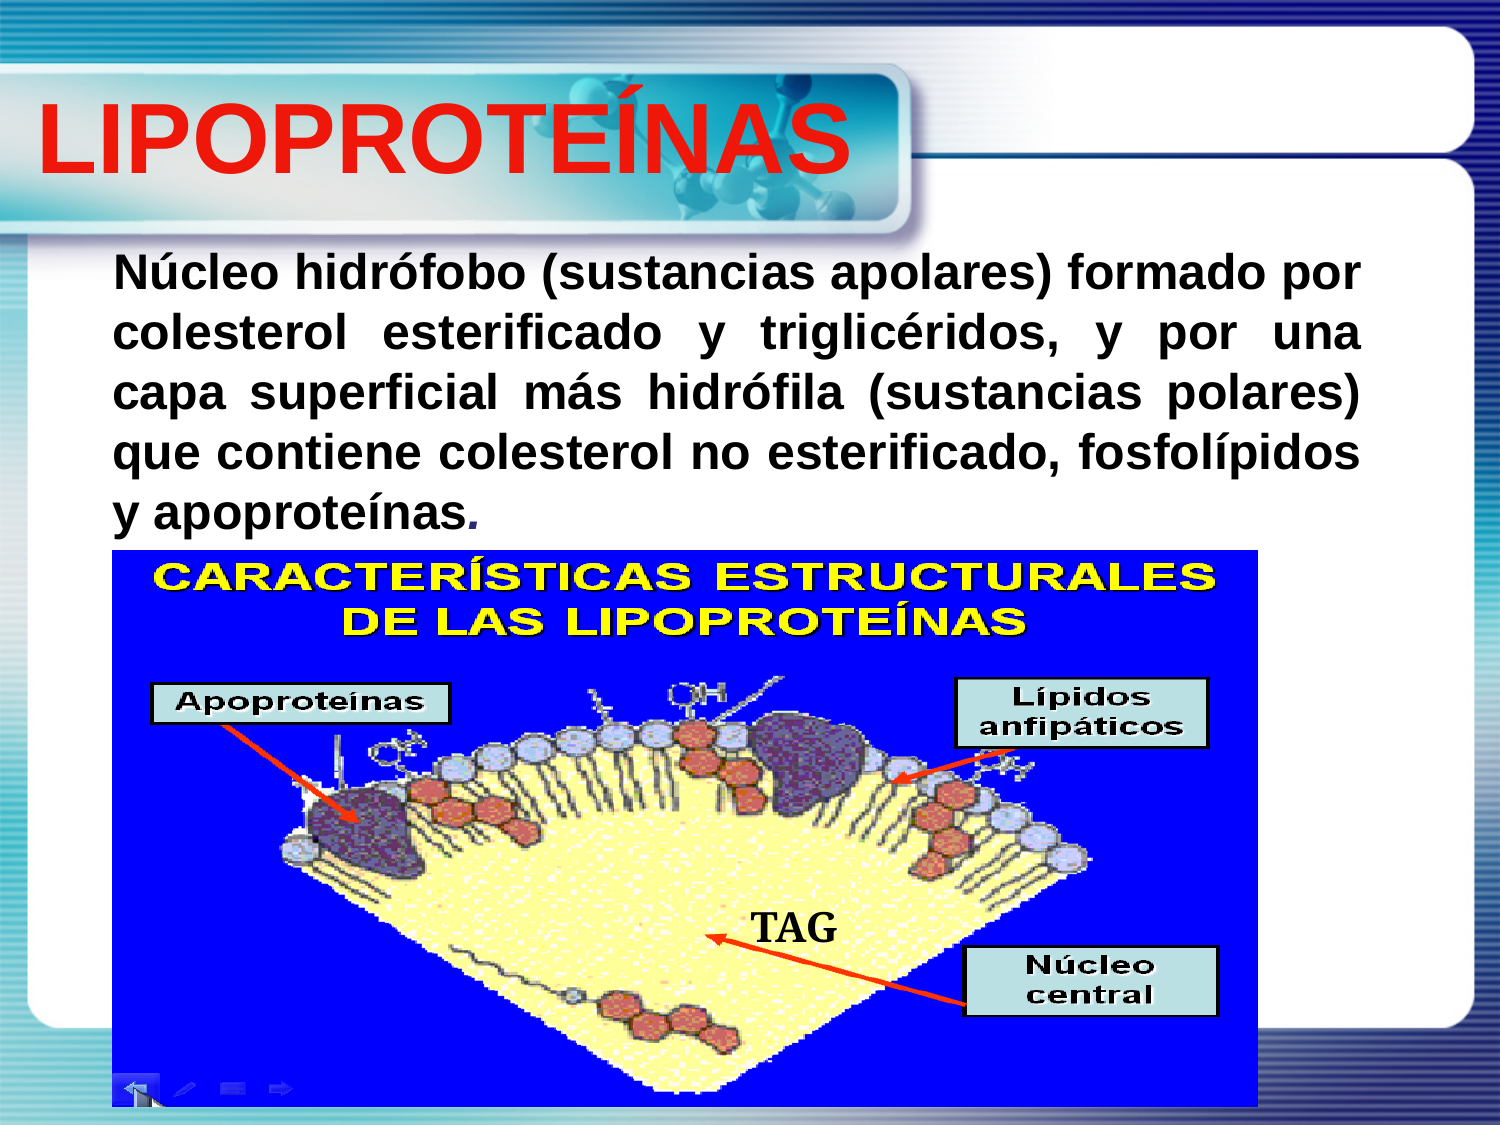

LIPOPROTEÍNAS
 Núcleo hidrófobo (sustancias apolares) formado por colesterol esterificado y triglicéridos, y por una capa superficial más hidrófila (sustancias polares) que contiene colesterol no esterificado, fosfolípidos y apoproteínas.
TAG